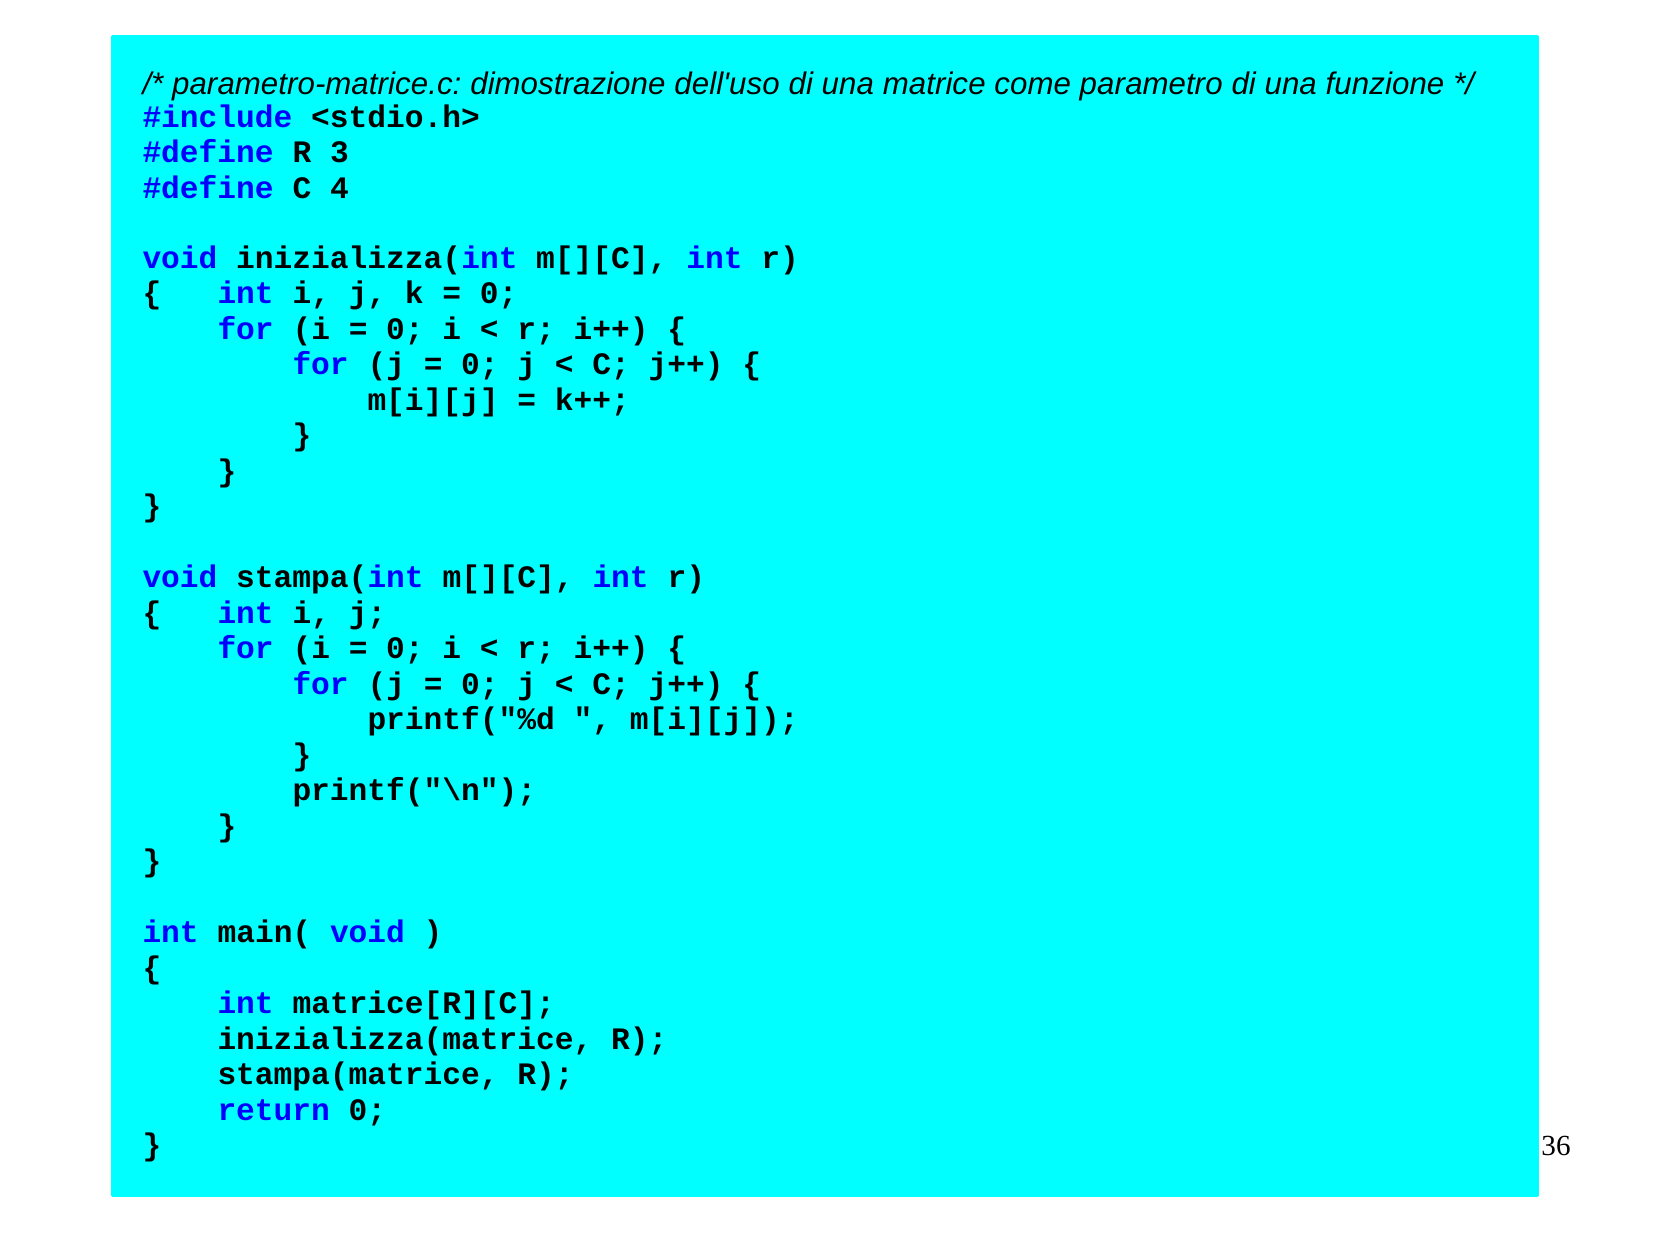

/* parametro-matrice.c: dimostrazione dell'uso di una matrice come parametro di una funzione */
#include <stdio.h>
#define R 3
#define C 4
void inizializza(int m[][C], int r)
{	int i, j, k = 0;
	for (i = 0; i < r; i++) {
		for (j = 0; j < C; j++) {
			m[i][j] = k++;
		}
	}
}
void stampa(int m[][C], int r)
{	int i, j;
	for (i = 0; i < r; i++) {
		for (j = 0; j < C; j++) {
			printf("%d ", m[i][j]);
		}
		printf("\n");
	}
}
int main( void )
{
	int matrice[R][C];
	inizializza(matrice, R);
	stampa(matrice, R);
	return 0;
}
Array
36